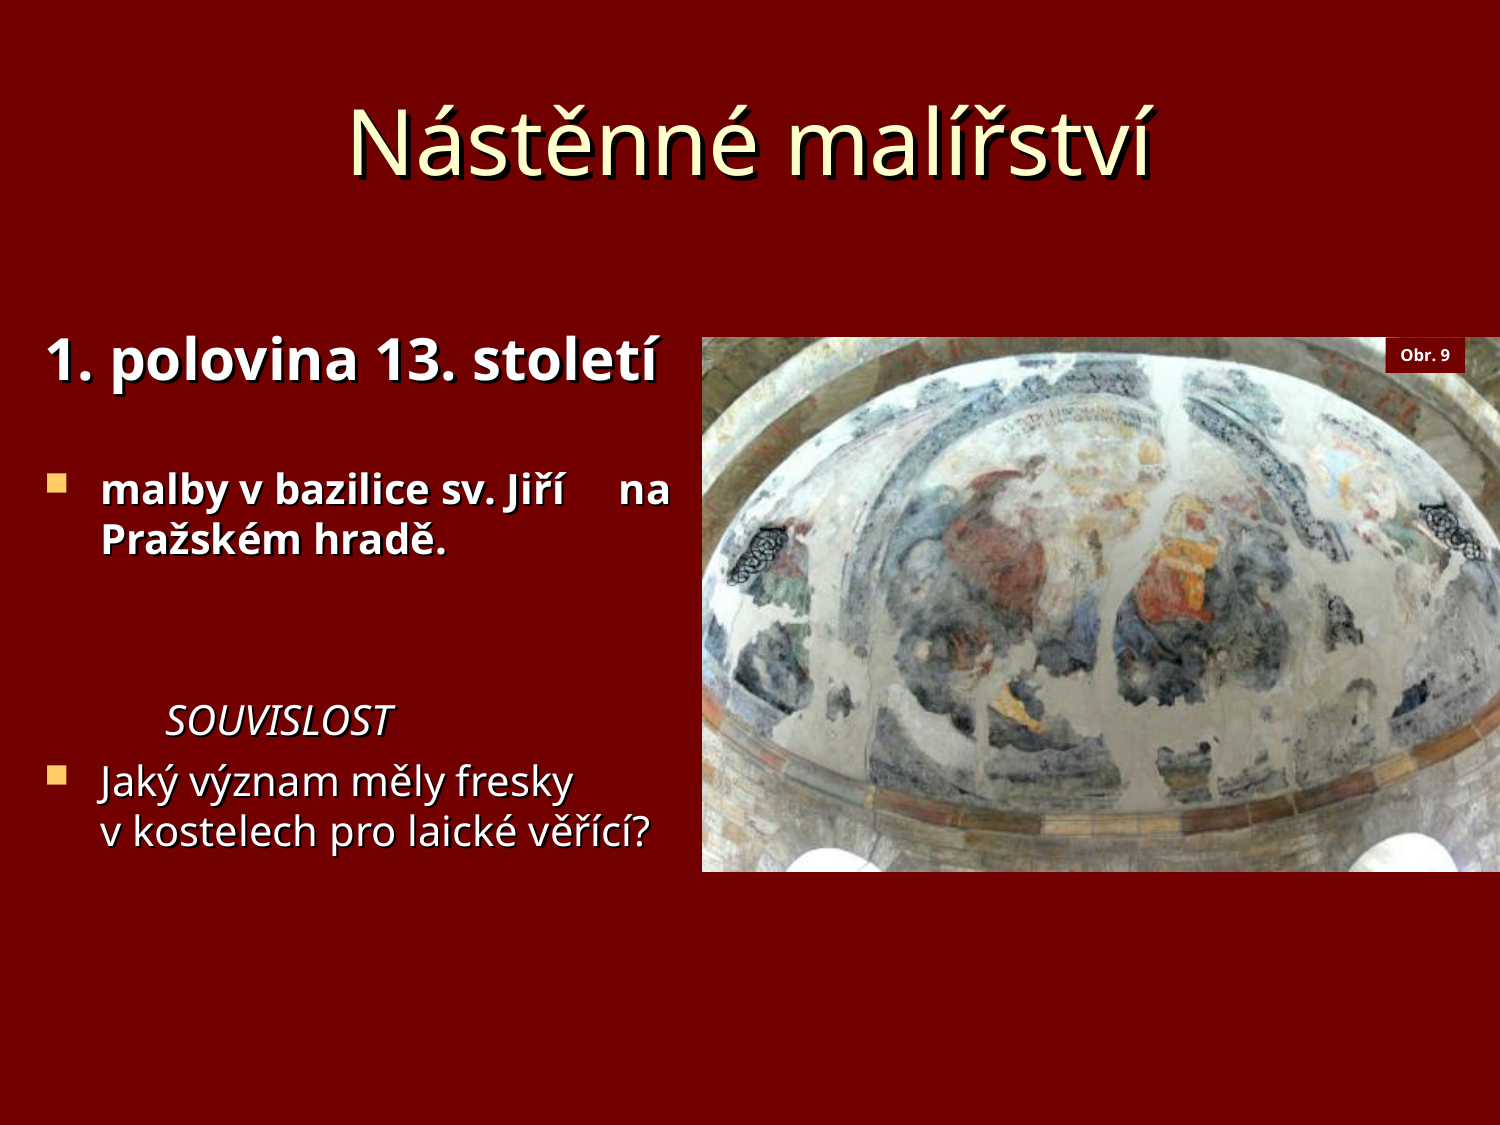

# Nástěnné malířství
1. polovina 13. století
malby v bazilice sv. Jiří na Pražském hradě.
	 SOUVISLOST
Jaký význam měly fresky v kostelech pro laické věřící?
Obr. 9